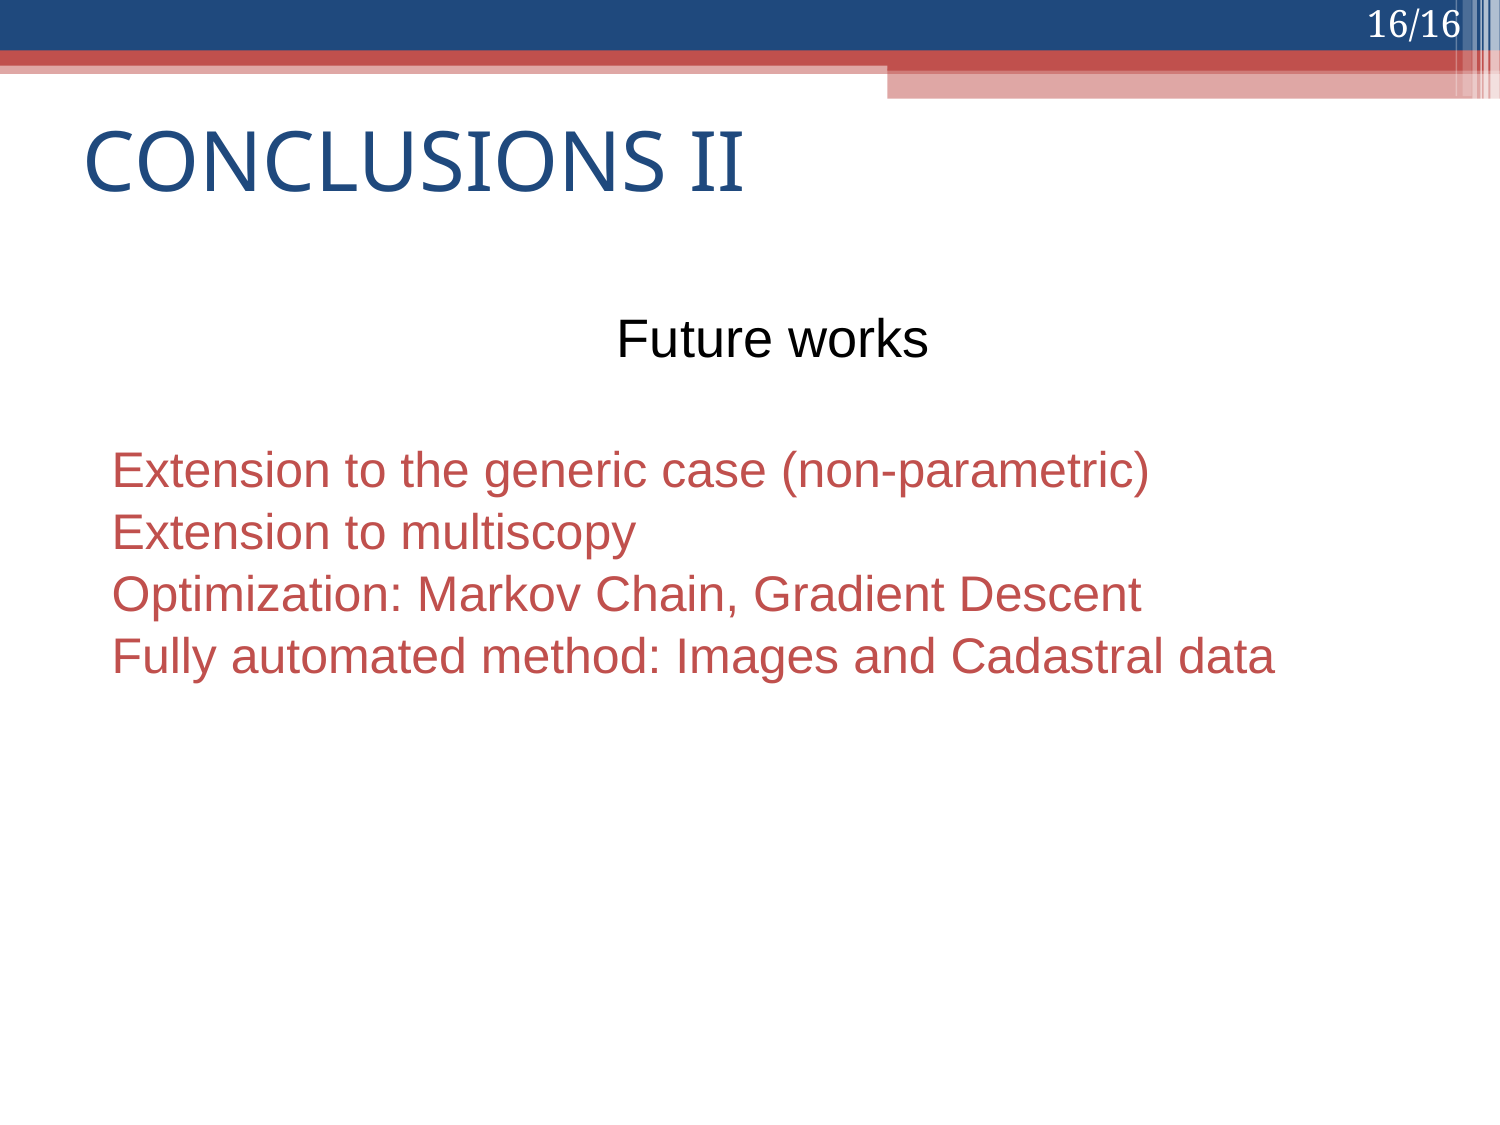

# CONCLUSIONS II
Future works
Extension to the generic case (non-parametric)
Extension to multiscopy
Optimization: Markov Chain, Gradient Descent
Fully automated method: Images and Cadastral data